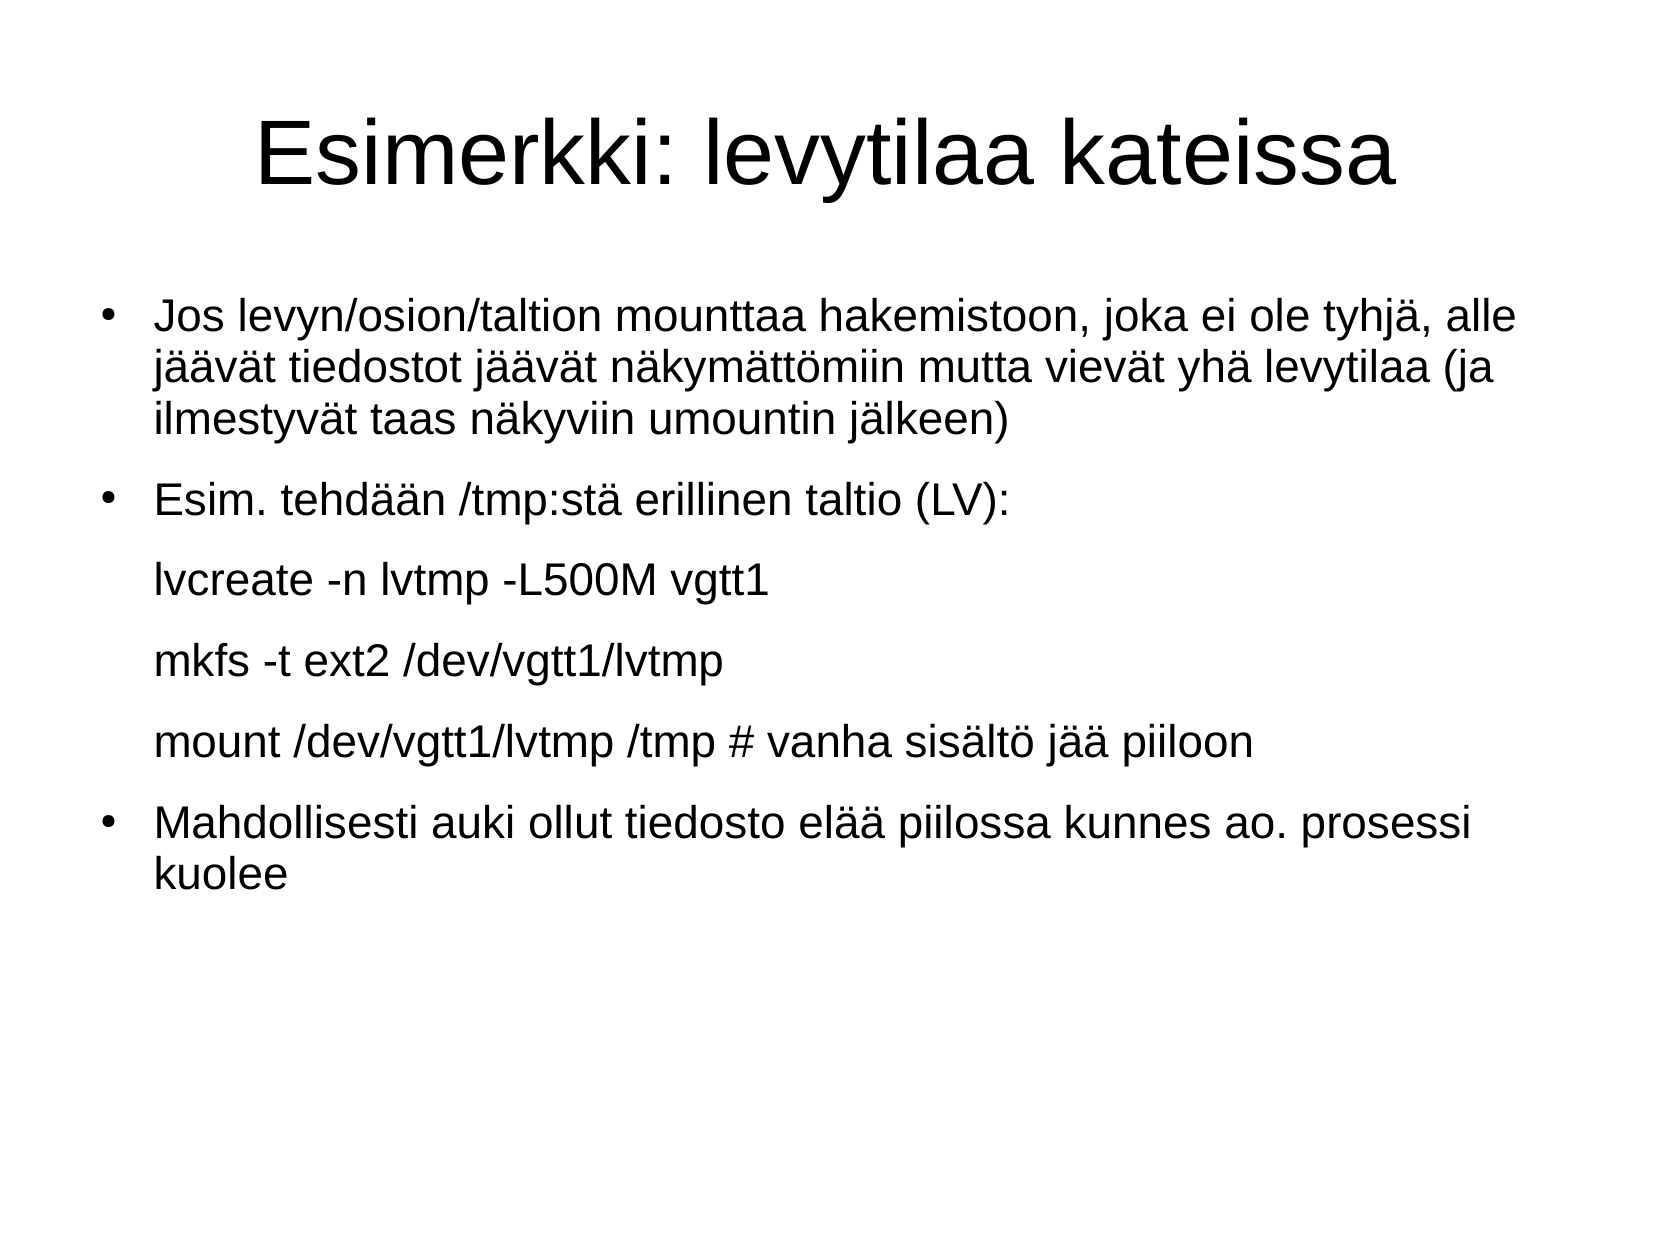

# Esimerkki: levytilaa kateissa
Jos levyn/osion/taltion mounttaa hakemistoon, joka ei ole tyhjä, alle jäävät tiedostot jäävät näkymättömiin mutta vievät yhä levytilaa (ja ilmestyvät taas näkyviin umountin jälkeen)
Esim. tehdään /tmp:stä erillinen taltio (LV):
lvcreate -n lvtmp -L500M vgtt1
mkfs -t ext2 /dev/vgtt1/lvtmp
mount /dev/vgtt1/lvtmp /tmp # vanha sisältö jää piiloon
Mahdollisesti auki ollut tiedosto elää piilossa kunnes ao. prosessi kuolee